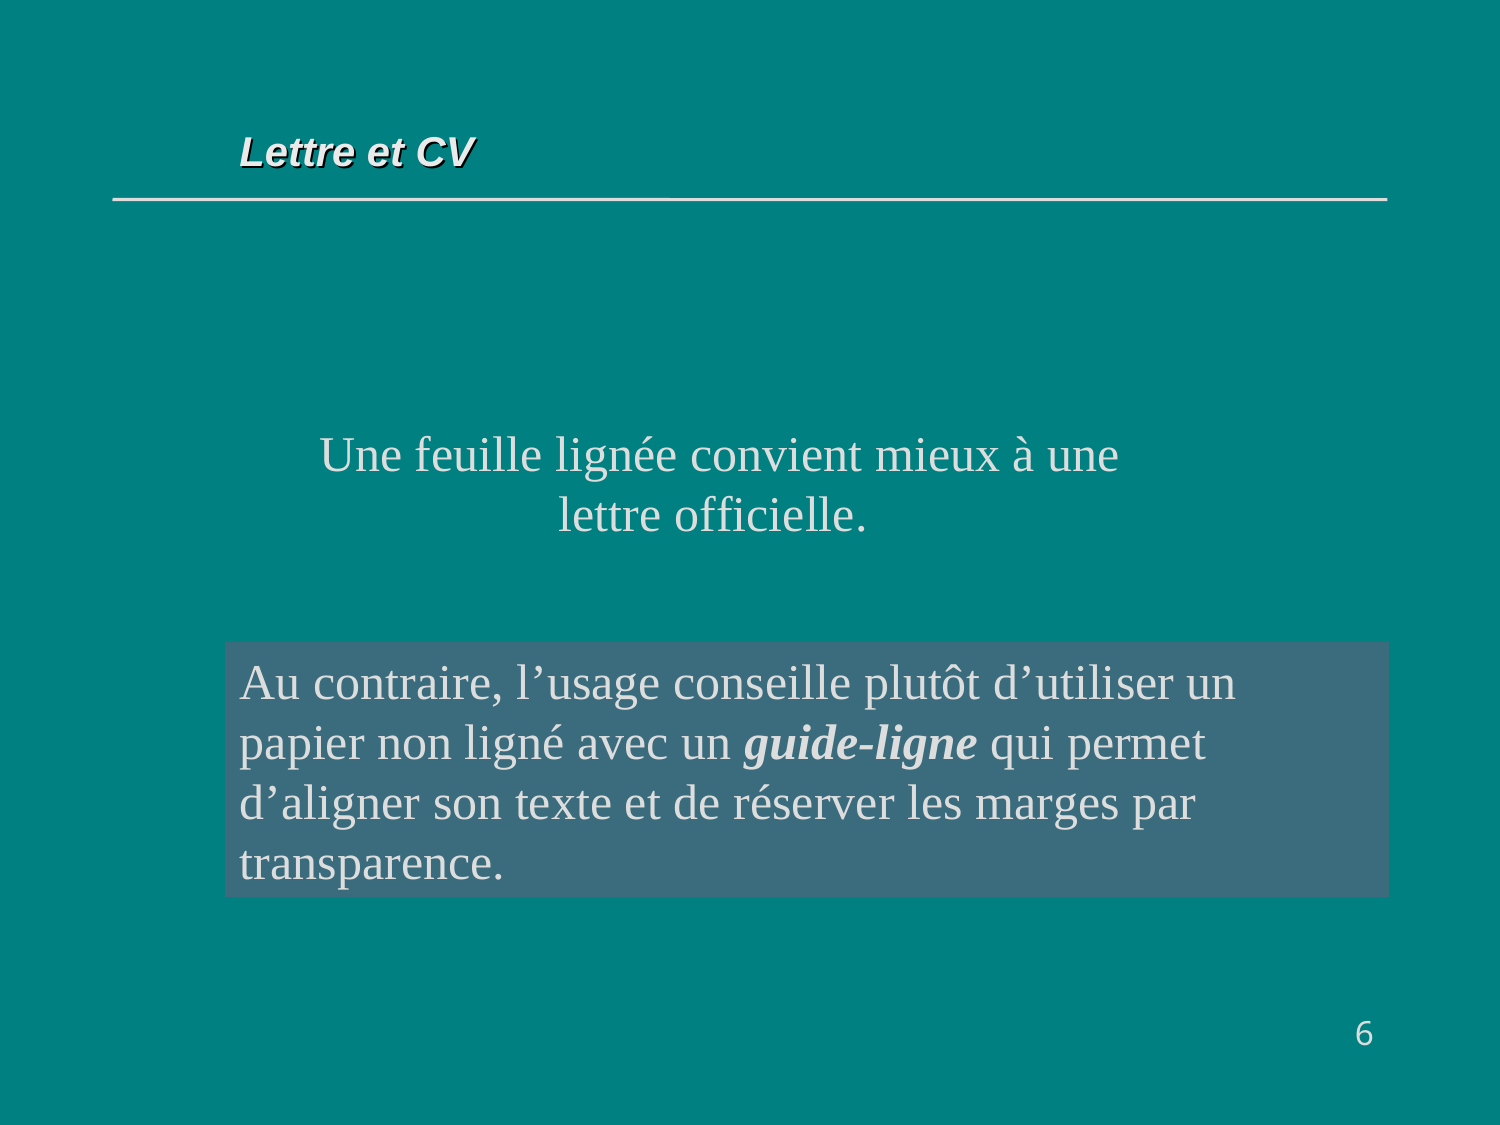

Lettre et CV
Une feuille lignée convient mieux à une lettre officielle.
V / F.
Au contraire, l’usage conseille plutôt d’utiliser un papier non ligné avec un guide-ligne qui permet d’aligner son texte et de réserver les marges par transparence.
6